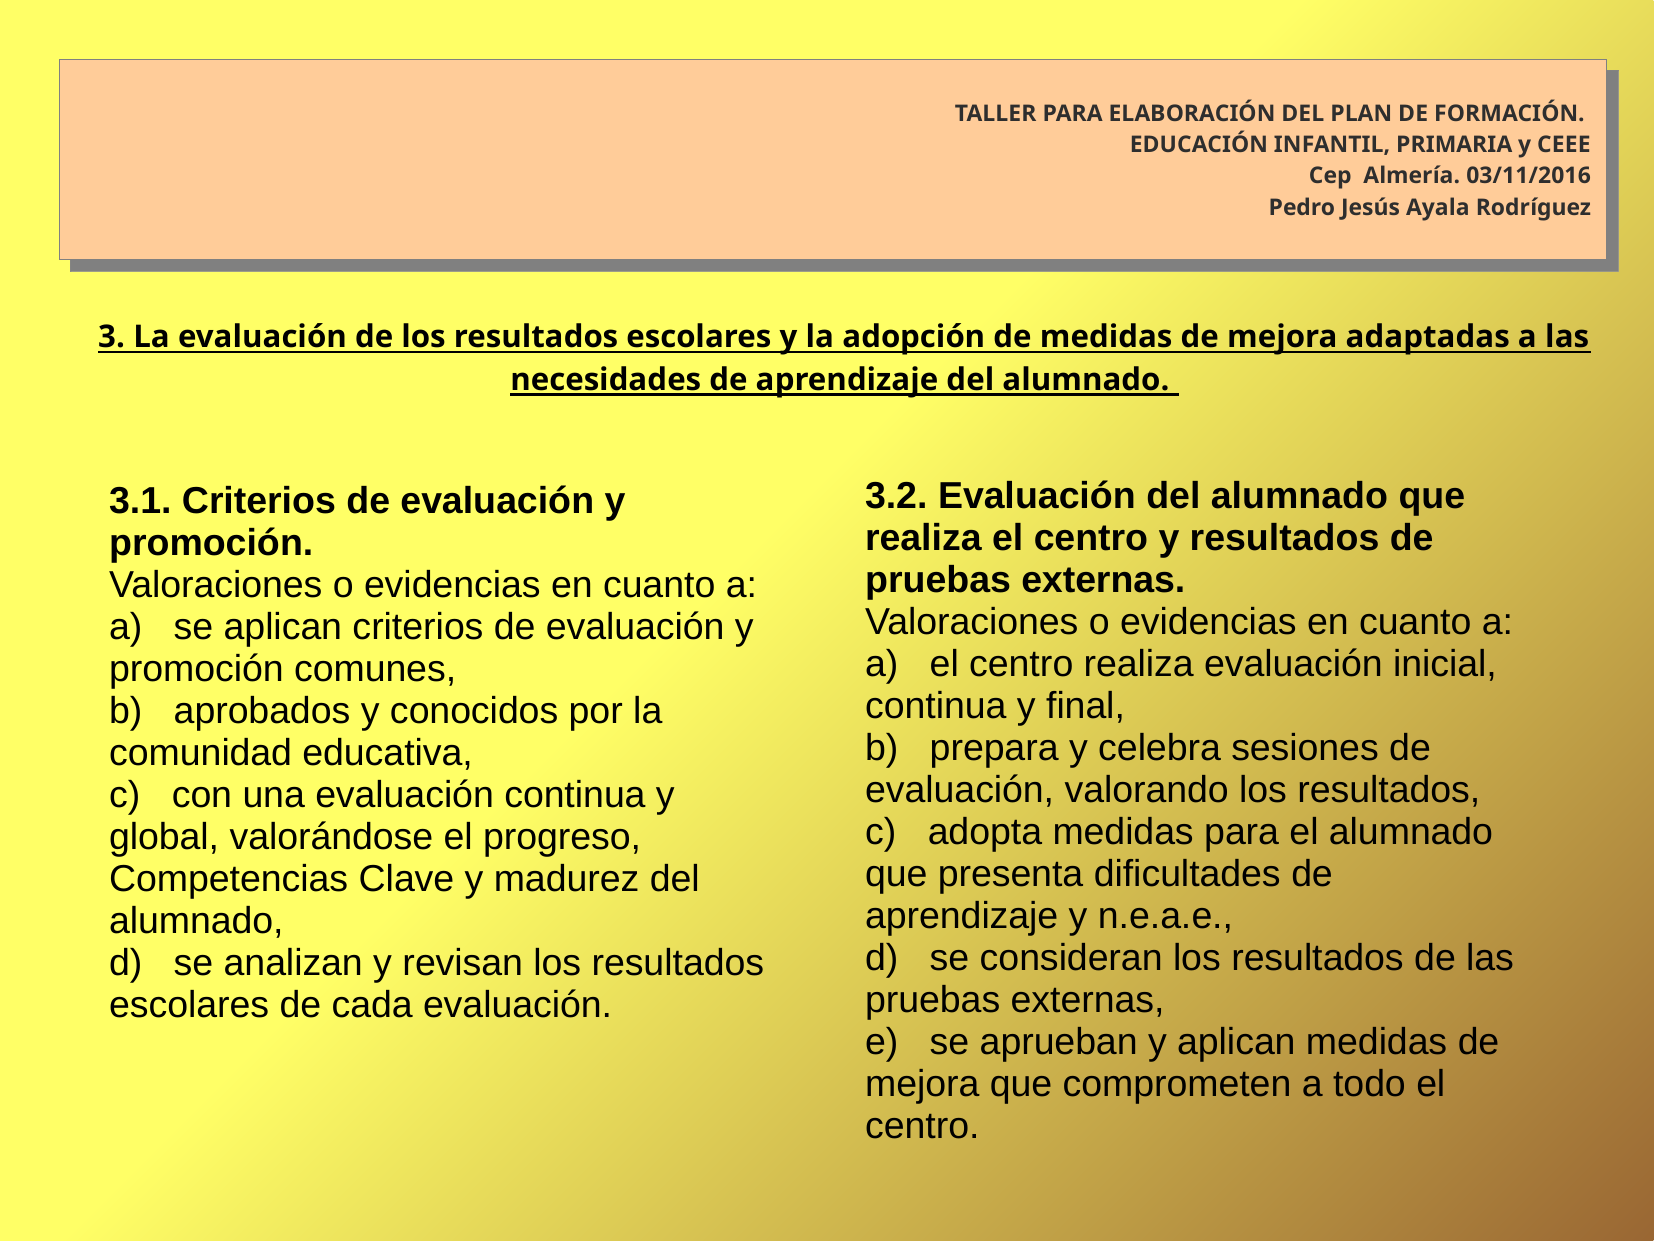

TALLER PARA ELABORACIÓN DEL PLAN DE FORMACIÓN.
EDUCACIÓN INFANTIL, PRIMARIA y CEEE
Cep Almería. 03/11/2016
Pedro Jesús Ayala Rodríguez
3. La evaluación de los resultados escolares y la adopción de medidas de mejora adaptadas a las necesidades de aprendizaje del alumnado.
3.2. Evaluación del alumnado que realiza el centro y resultados de pruebas externas.
Valoraciones o evidencias en cuanto a:
a)   el centro realiza evaluación inicial, continua y final,
b)   prepara y celebra sesiones de evaluación, valorando los resultados,
c)   adopta medidas para el alumnado que presenta dificultades de aprendizaje y n.e.a.e.,
d)   se consideran los resultados de las pruebas externas,
e)   se aprueban y aplican medidas de mejora que comprometen a todo el centro.
3.1. Criterios de evaluación y promoción.
Valoraciones o evidencias en cuanto a:
a)   se aplican criterios de evaluación y promoción comunes,
b)   aprobados y conocidos por la comunidad educativa,
c)   con una evaluación continua y global, valorándose el progreso, Competencias Clave y madurez del alumnado,
d)   se analizan y revisan los resultados escolares de cada evaluación.